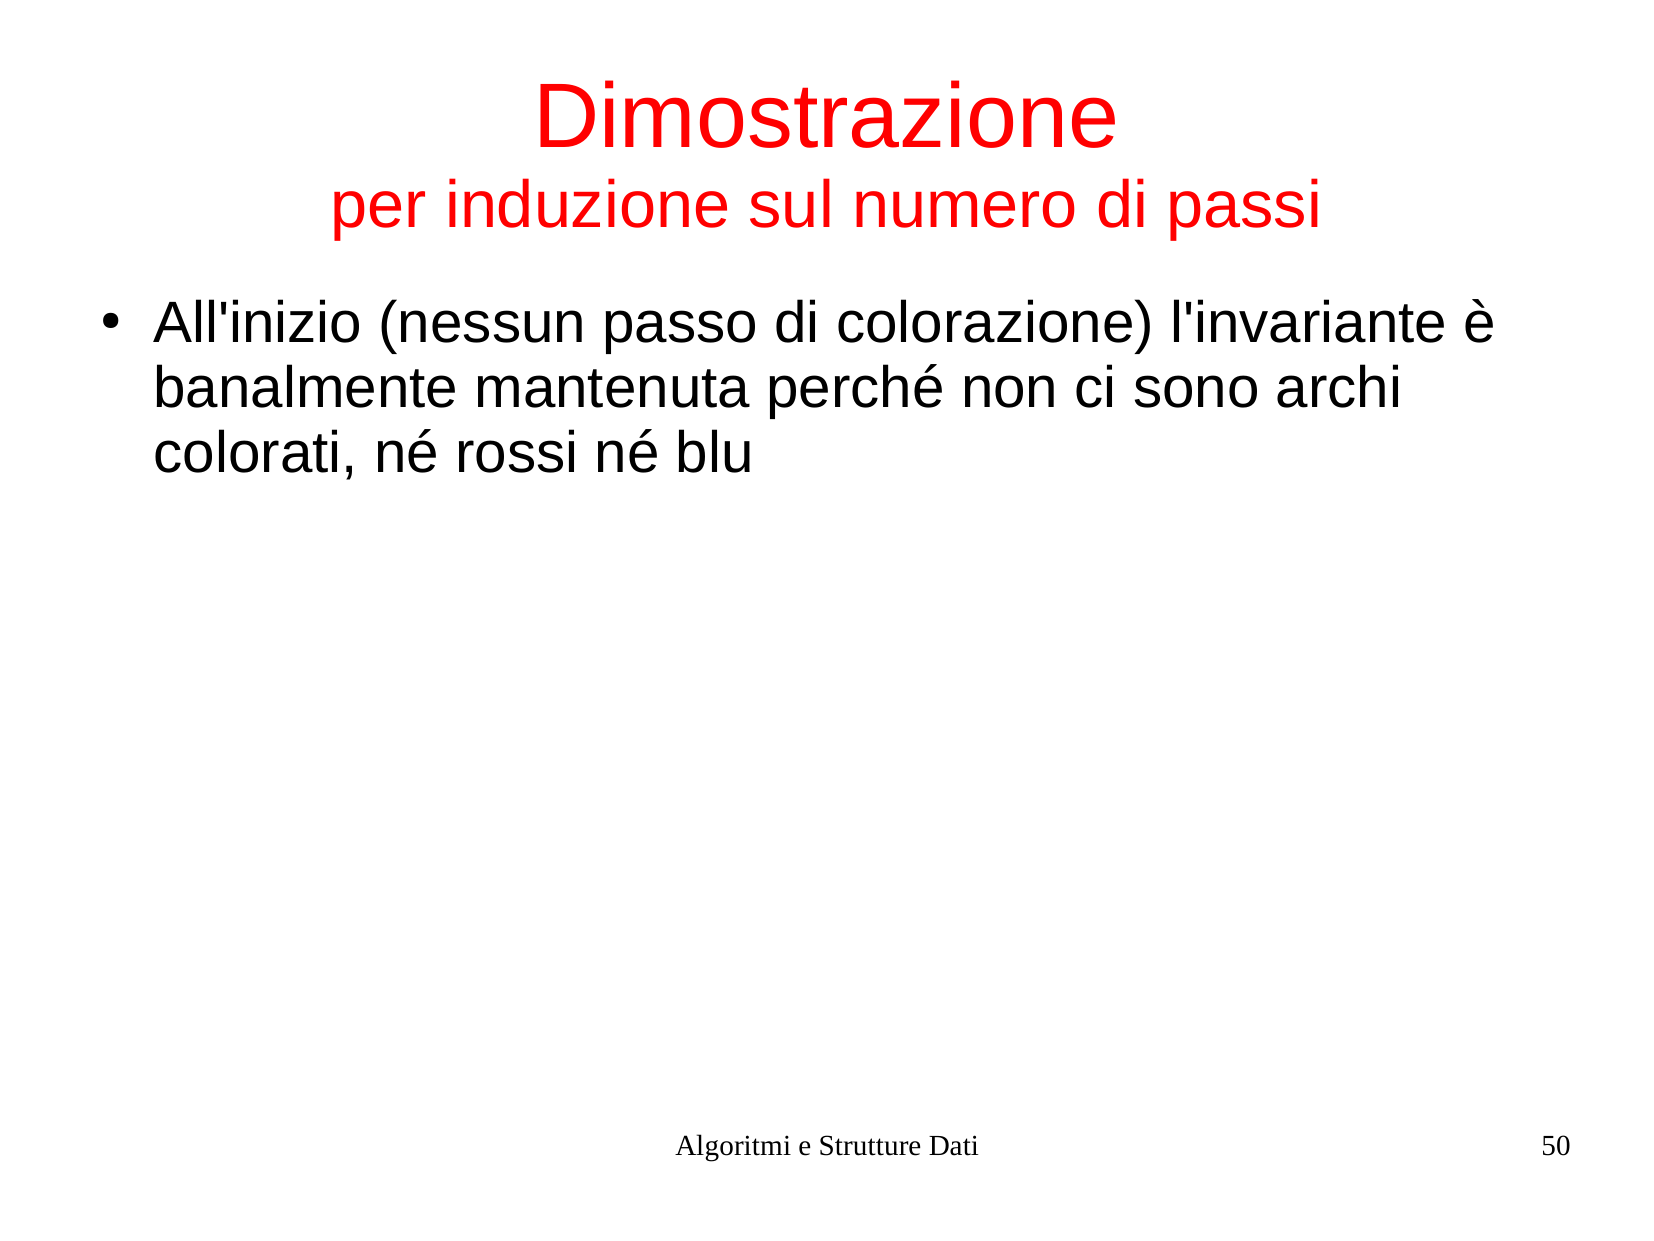

# Dimostrazione per induzione sul numero di passi
All'inizio (nessun passo di colorazione) l'invariante è banalmente mantenuta perché non ci sono archi colorati, né rossi né blu
Algoritmi e Strutture Dati
50